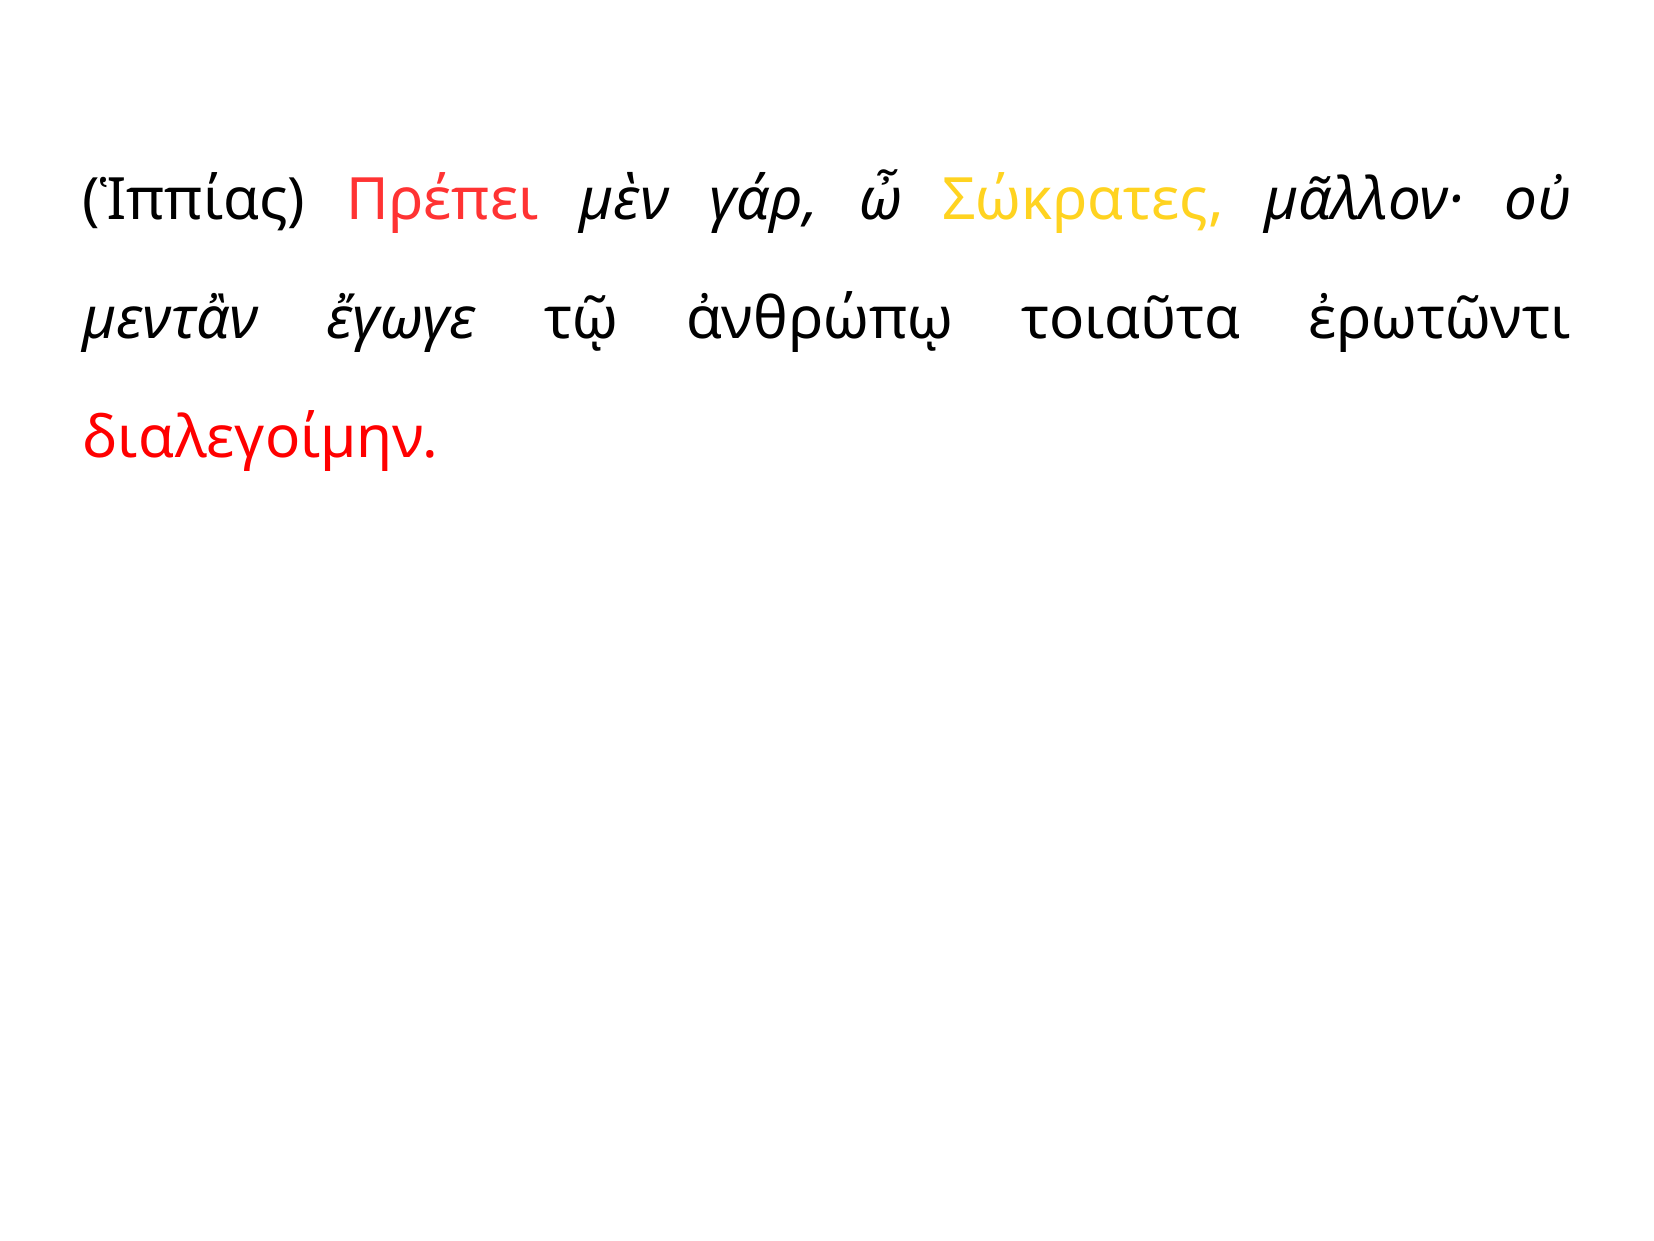

# (Ἱππίας) Πρέπει μὲν γάρ, ὦ Σώκρατες, μᾶλλον· οὐ μεντἂν ἔγωγε τῷ ἀνθρώπῳ τοιαῦτα ἐρωτῶντι διαλεγοίμην.